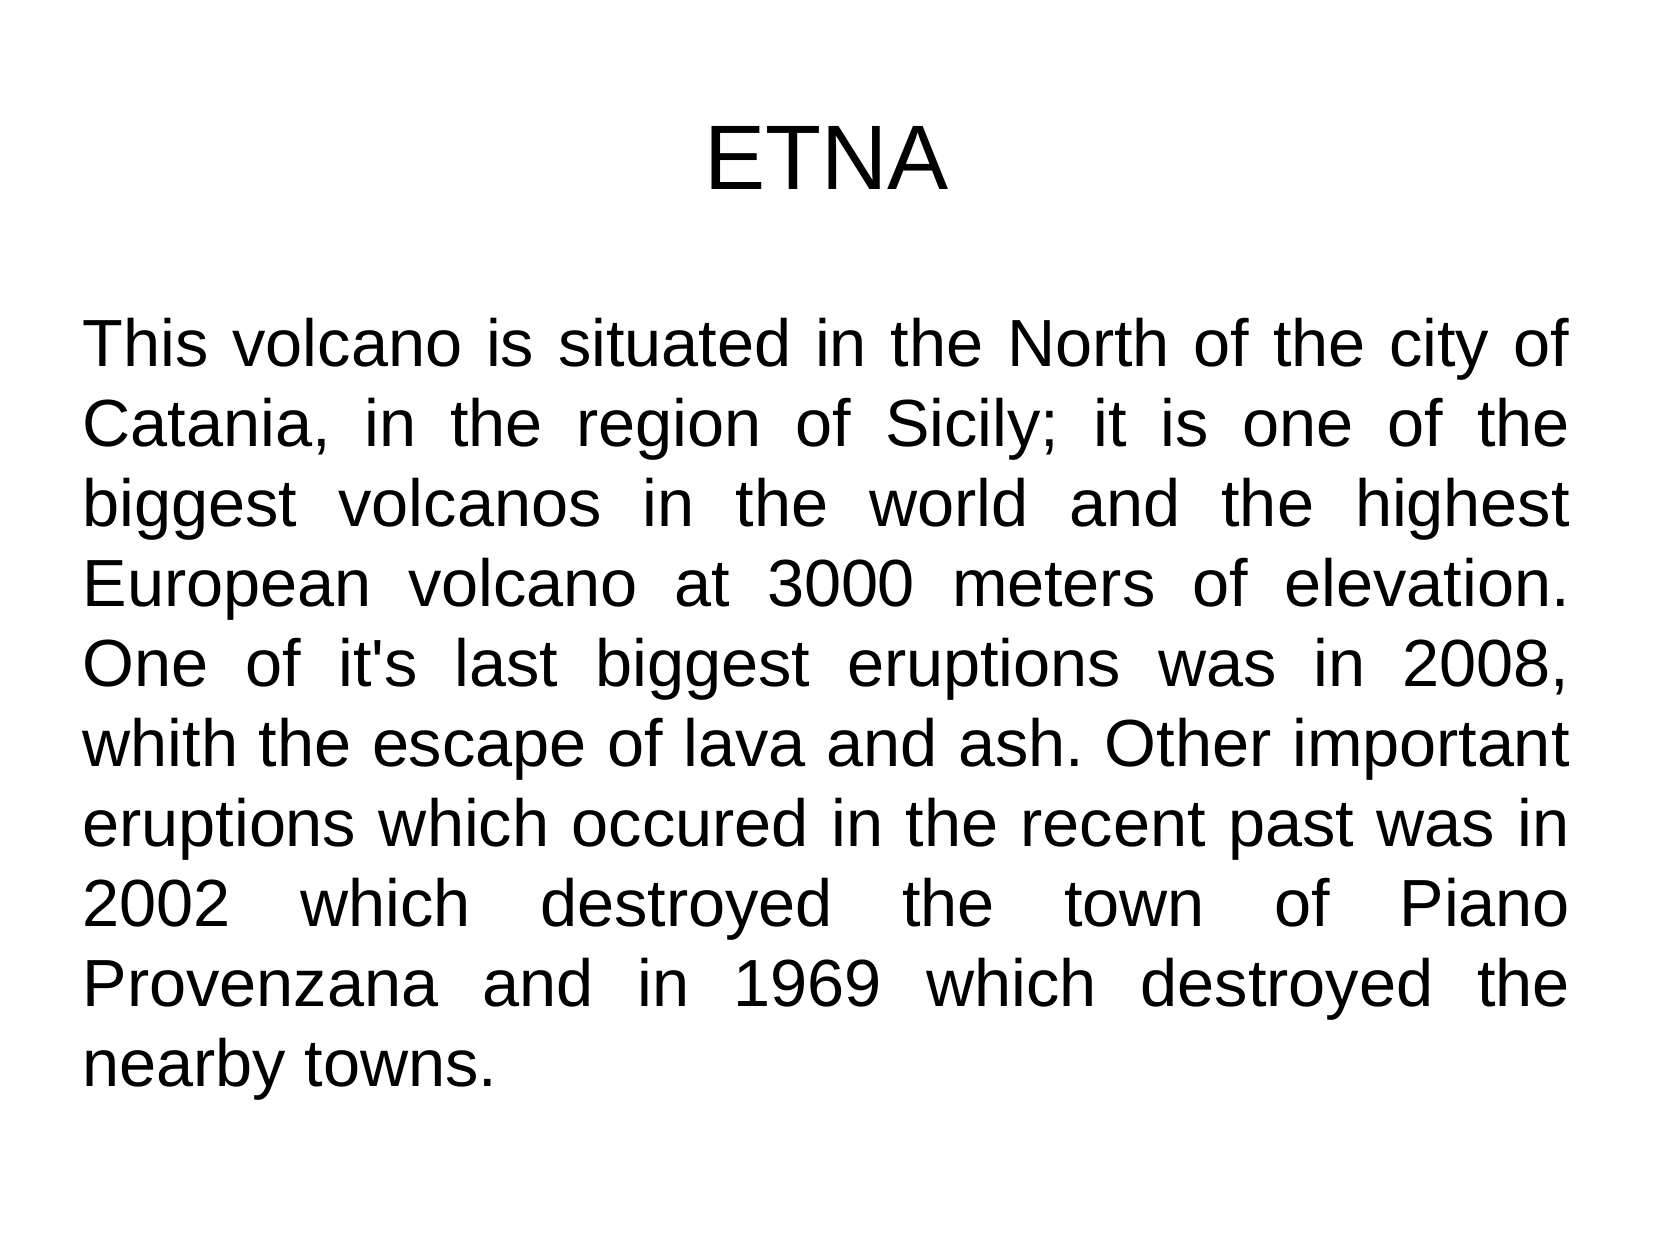

# ETNA
This volcano is situated in the North of the city of Catania, in the region of Sicily; it is one of the biggest volcanos in the world and the highest European volcano at 3000 meters of elevation. One of it's last biggest eruptions was in 2008, whith the escape of lava and ash. Other important eruptions which occured in the recent past was in 2002 which destroyed the town of Piano Provenzana and in 1969 which destroyed the nearby towns.